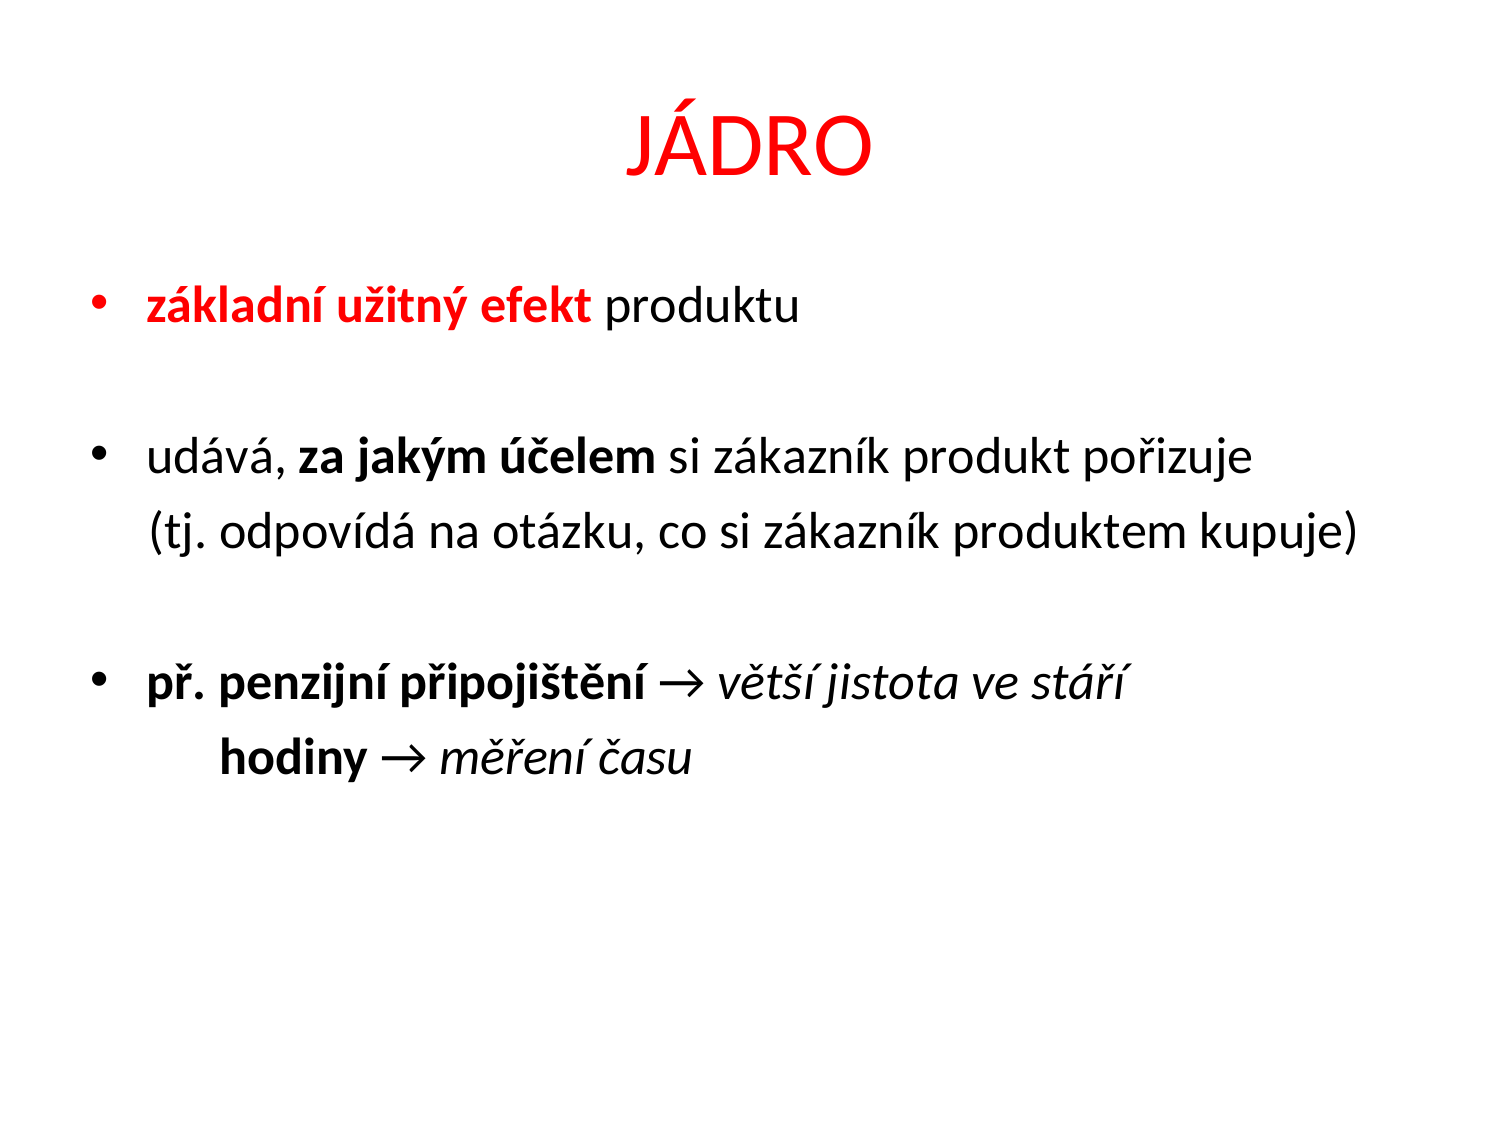

# JÁDRO
základní užitný efekt produktu
udává, za jakým účelem si zákazník produkt pořizuje
 (tj. odpovídá na otázku, co si zákazník produktem kupuje)
př. penzijní připojištění → větší jistota ve stáří
 hodiny → měření času